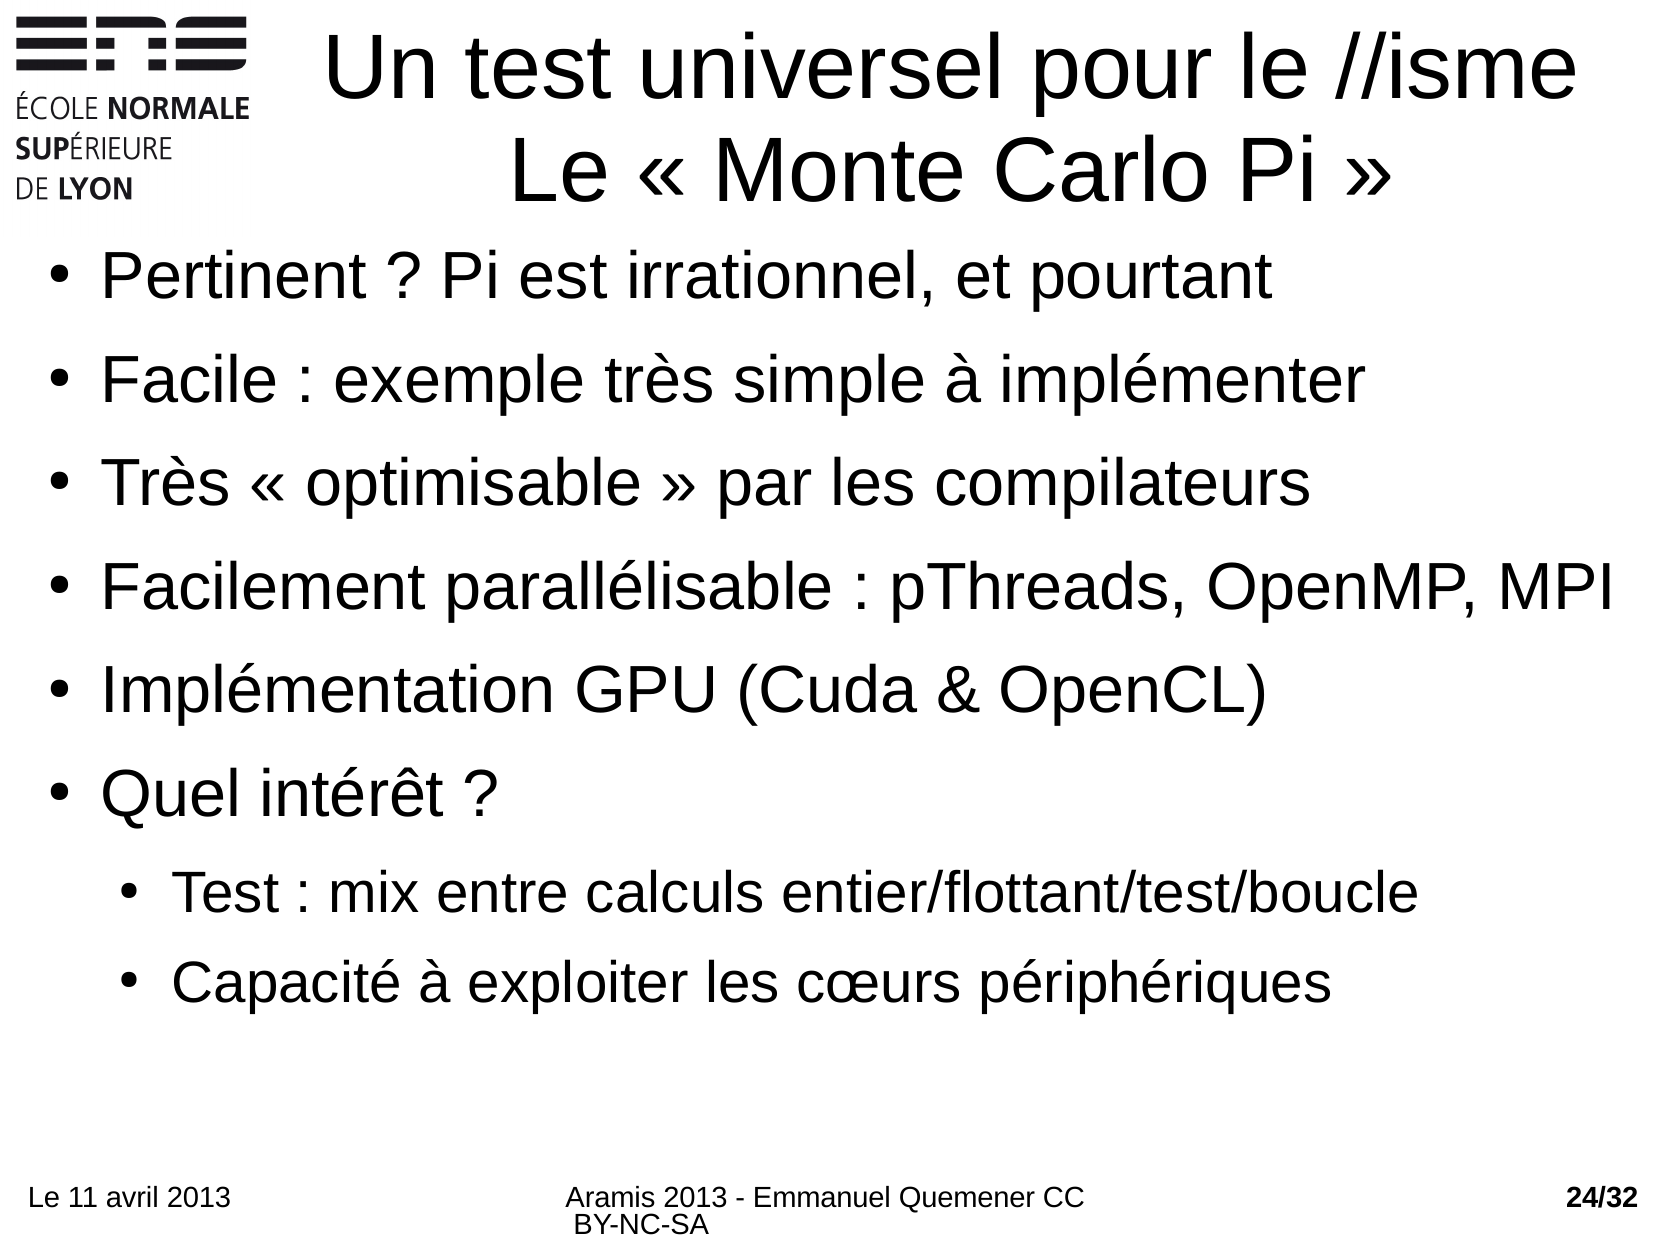

# Un test universel pour le //isme Le « Monte Carlo Pi »
Pertinent ? Pi est irrationnel, et pourtant
Facile : exemple très simple à implémenter
Très « optimisable » par les compilateurs
Facilement parallélisable : pThreads, OpenMP, MPI
Implémentation GPU (Cuda & OpenCL)
Quel intérêt ?
Test : mix entre calculs entier/flottant/test/boucle
Capacité à exploiter les cœurs périphériques
Le 11 avril 2013
Aramis 2013 - Emmanuel Quemener CC BY-NC-SA
24